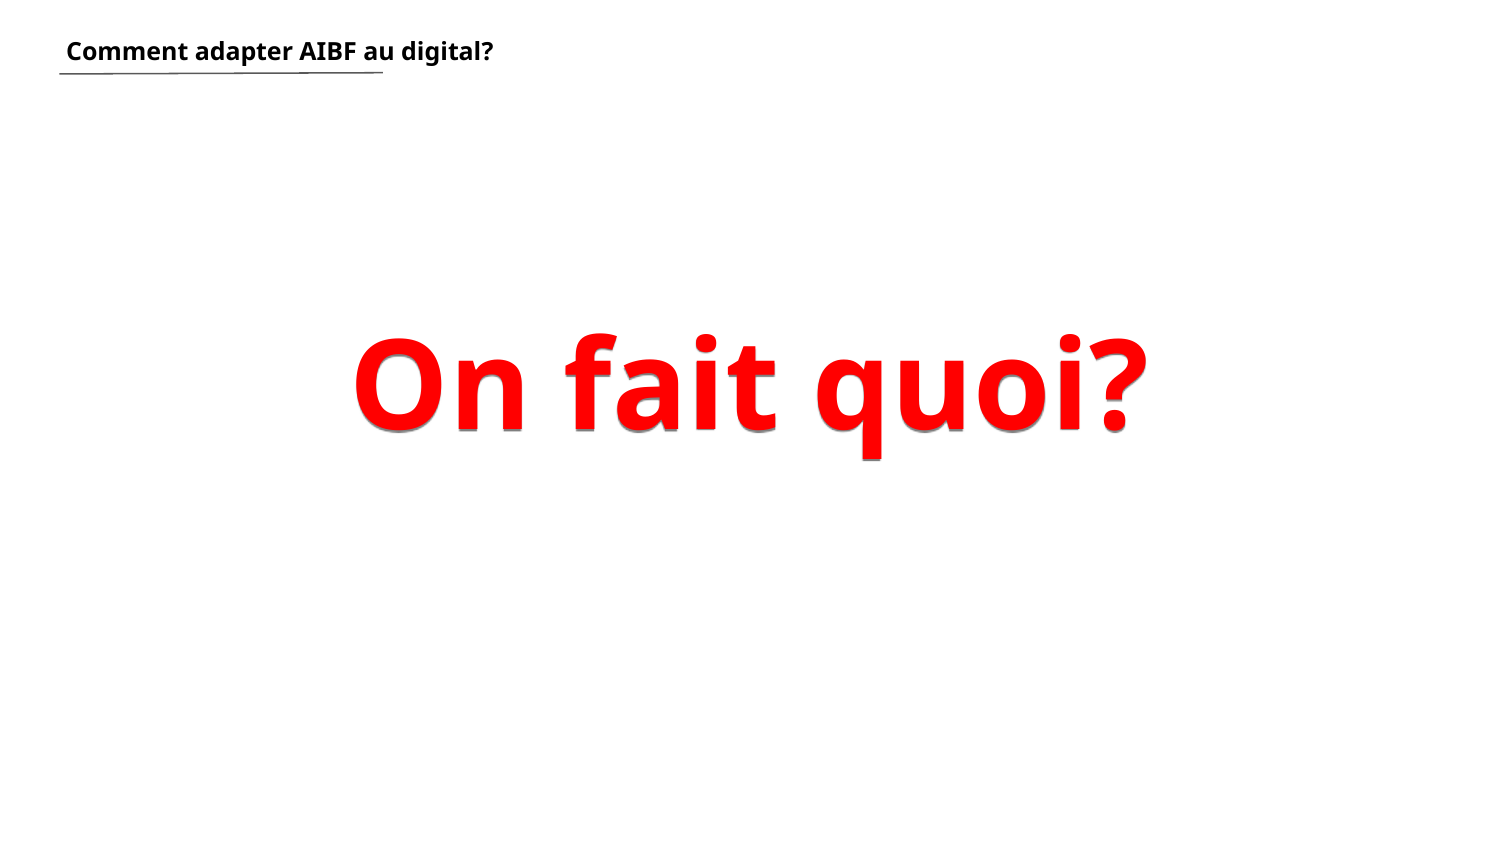

Comment adapter AIBF au digital?
#
On fait quoi?